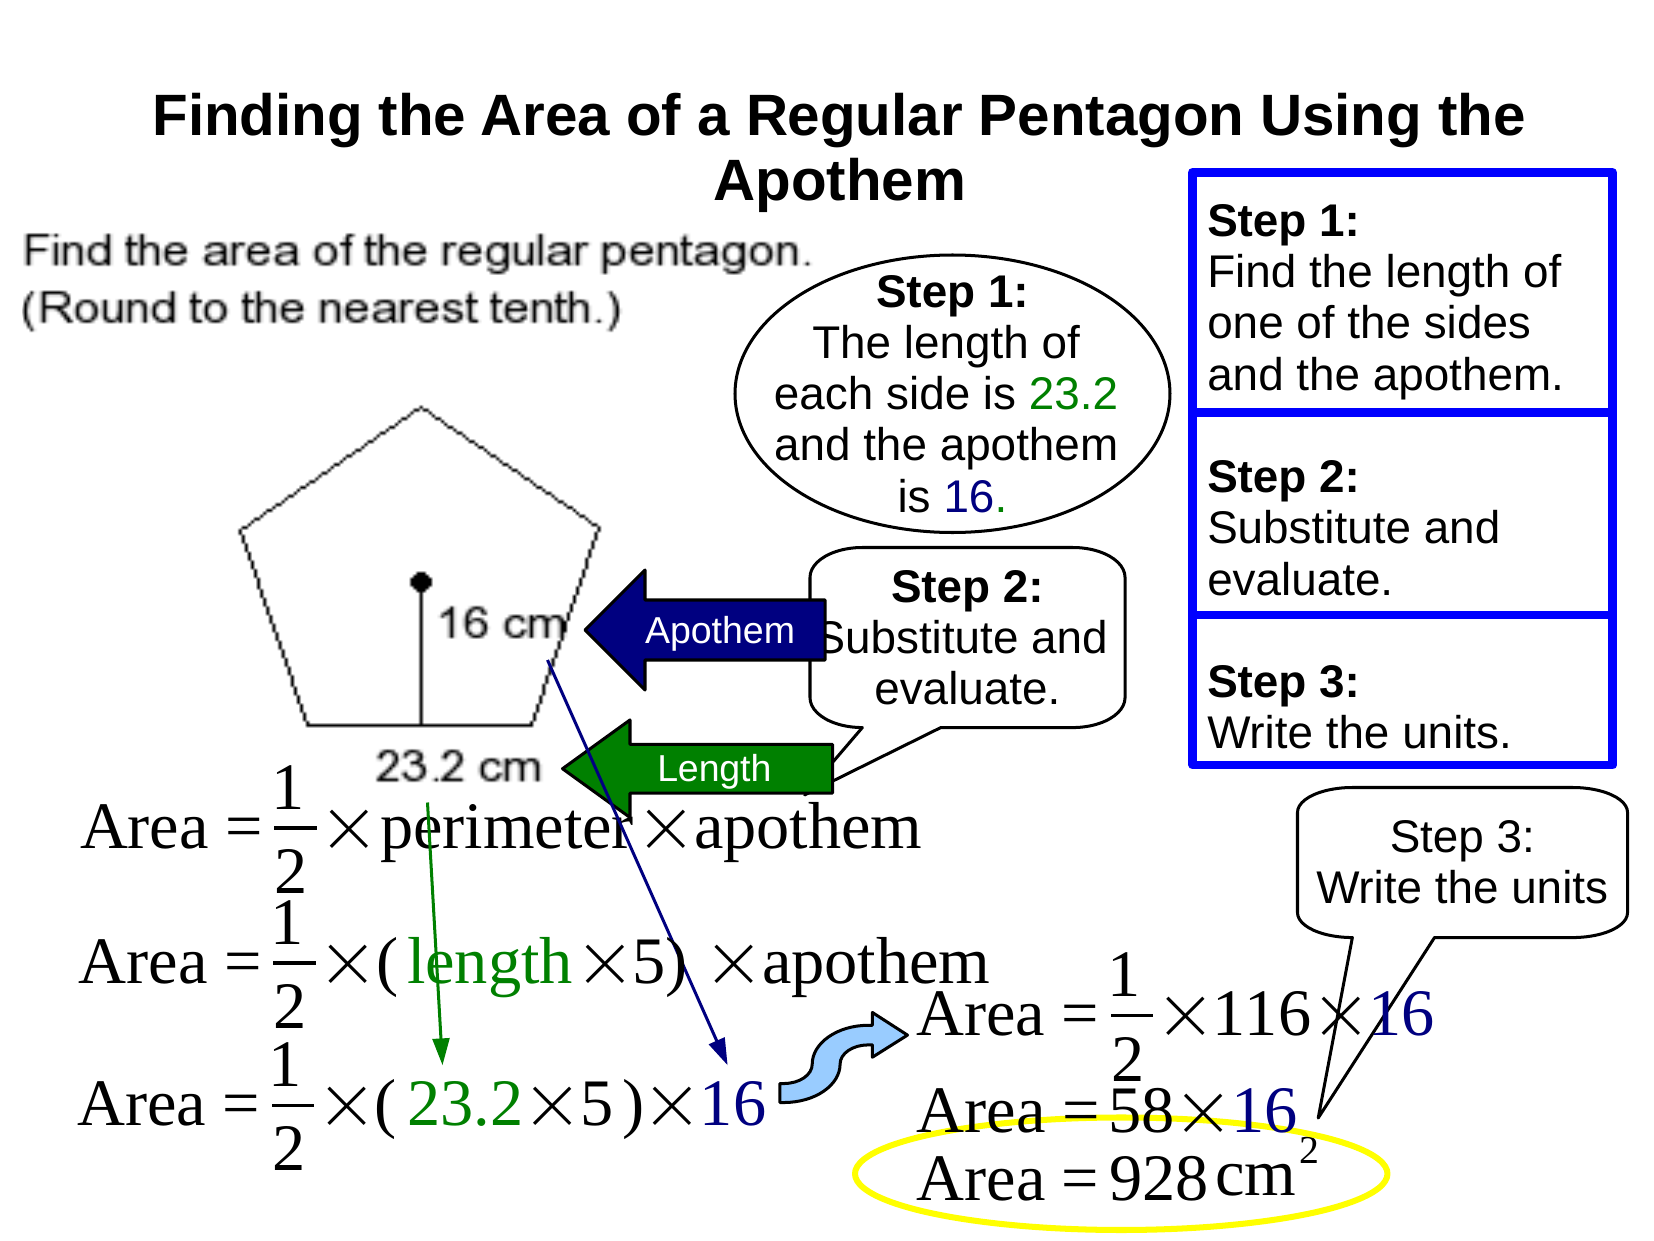

Finding the Area of a Regular Pentagon Using the Apothem
Step 1:
Find the length of one of the sides and the apothem.
Step 2:
Substitute and evaluate.
Step 3:
Write the units.
Step 1:
The length of
each side is 23.2
and the apothem
is 16.
Step 2:
Substitute and
evaluate.
Apothem
Length
Step 3:
Write the units